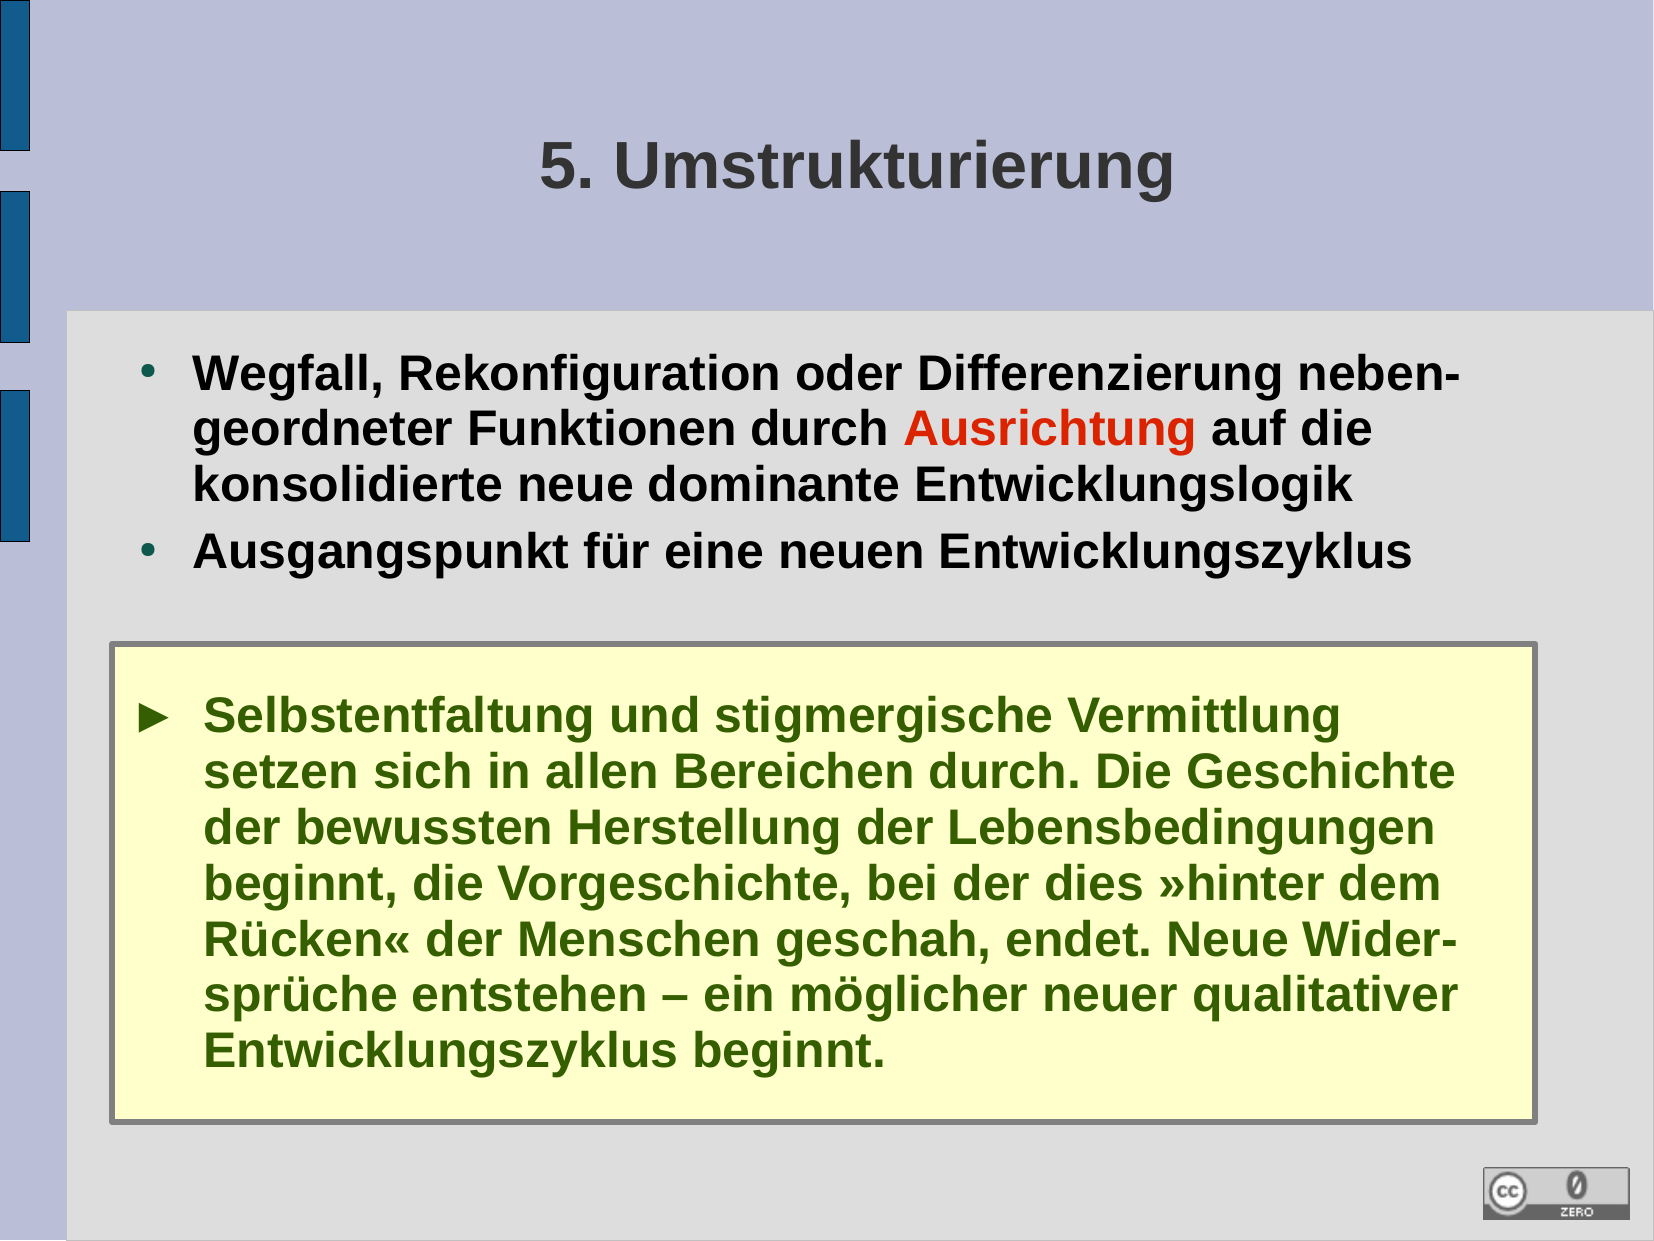

# 5. Umstrukturierung
Wegfall, Rekonfiguration oder Differenzierung neben-geordneter Funktionen durch Ausrichtung auf die konsolidierte neue dominante Entwicklungslogik
Ausgangspunkt für eine neuen Entwicklungszyklus
►	Selbstentfaltung und stigmergische Vermittlung
	setzen sich in allen Bereichen durch. Die Geschichte
	der bewussten Herstellung der Lebensbedingungen
	beginnt, die Vorgeschichte, bei der dies »hinter dem
	Rücken« der Menschen geschah, endet. Neue Wider-
	sprüche entstehen – ein möglicher neuer qualitativer
	Entwicklungszyklus beginnt.